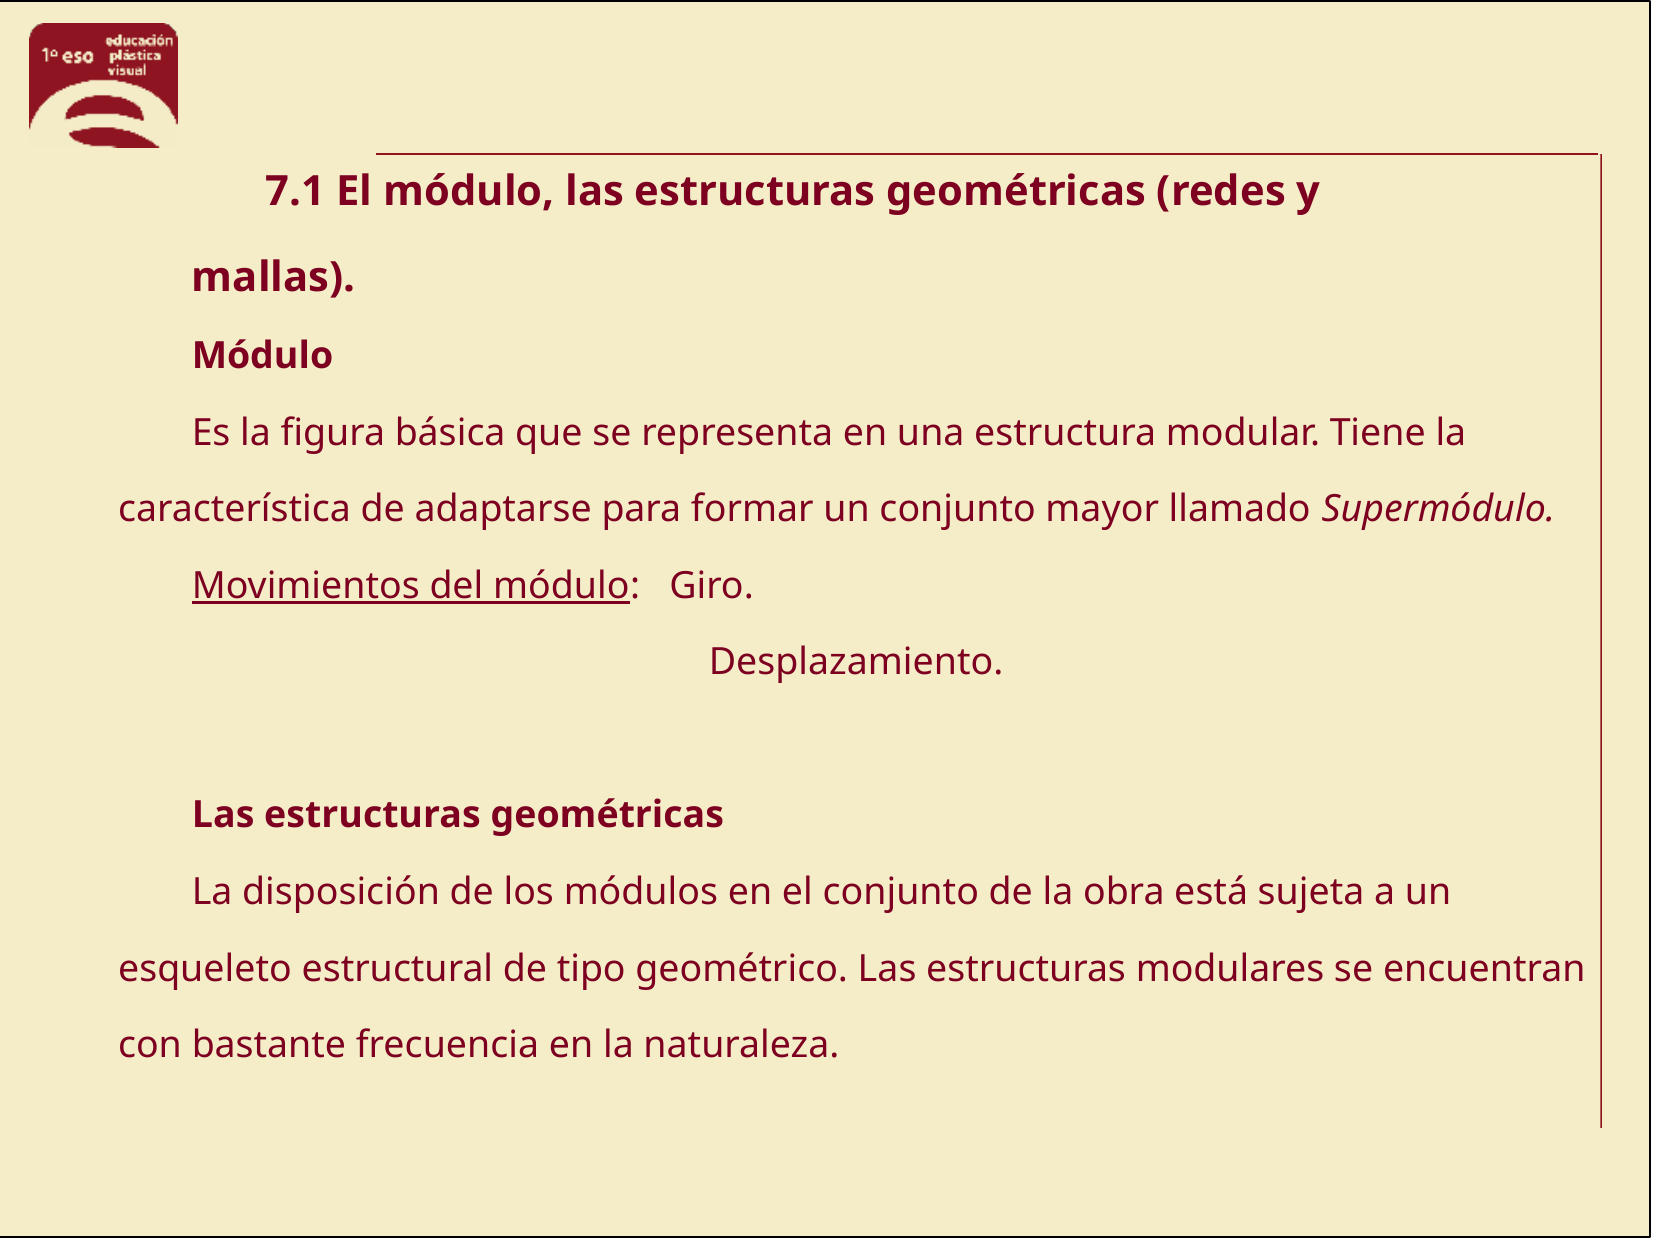

7.1 El módulo, las estructuras geométricas (redes y 					mallas).
	Módulo
	Es la figura básica que se representa en una estructura modular. Tiene la característica de adaptarse para formar un conjunto mayor llamado Supermódulo.
	Movimientos del módulo: Giro.
								Desplazamiento.
	Las estructuras geométricas
	La disposición de los módulos en el conjunto de la obra está sujeta a un esqueleto estructural de tipo geométrico. Las estructuras modulares se encuentran con bastante frecuencia en la naturaleza.
#